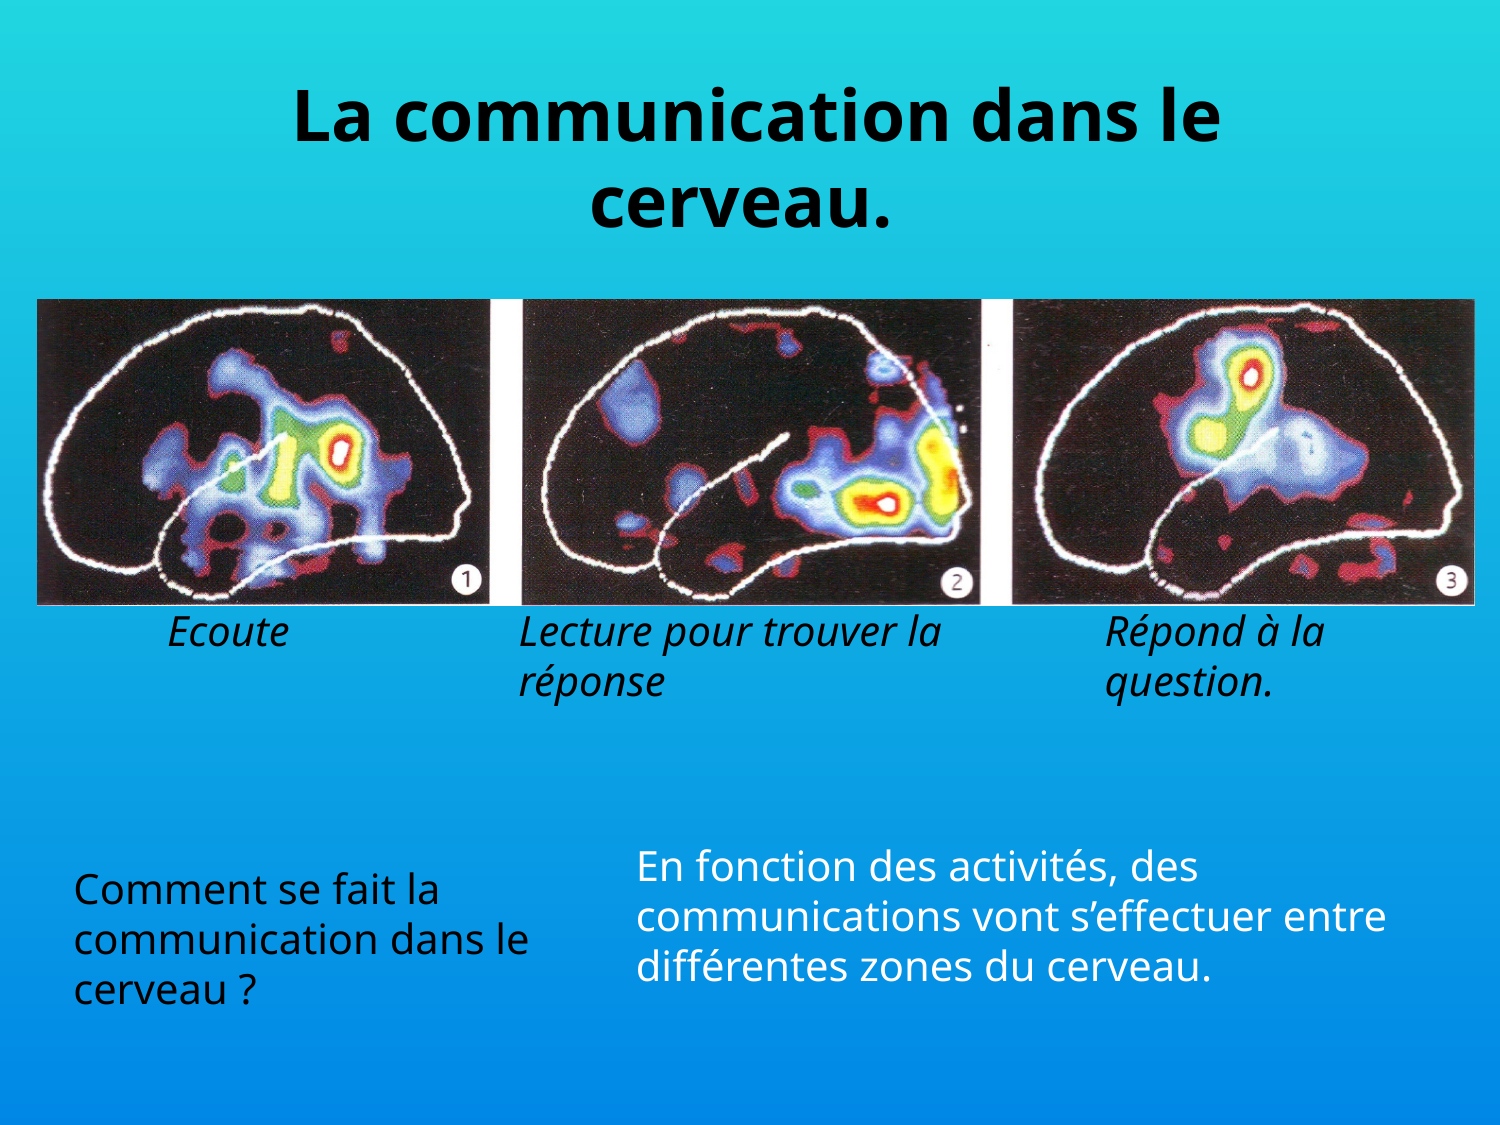

# La communication dans le cerveau.
Ecoute
Lecture pour trouver la réponse
Répond à la question.
En fonction des activités, des communications vont s’effectuer entre différentes zones du cerveau.
Comment se fait la communication dans le cerveau ?